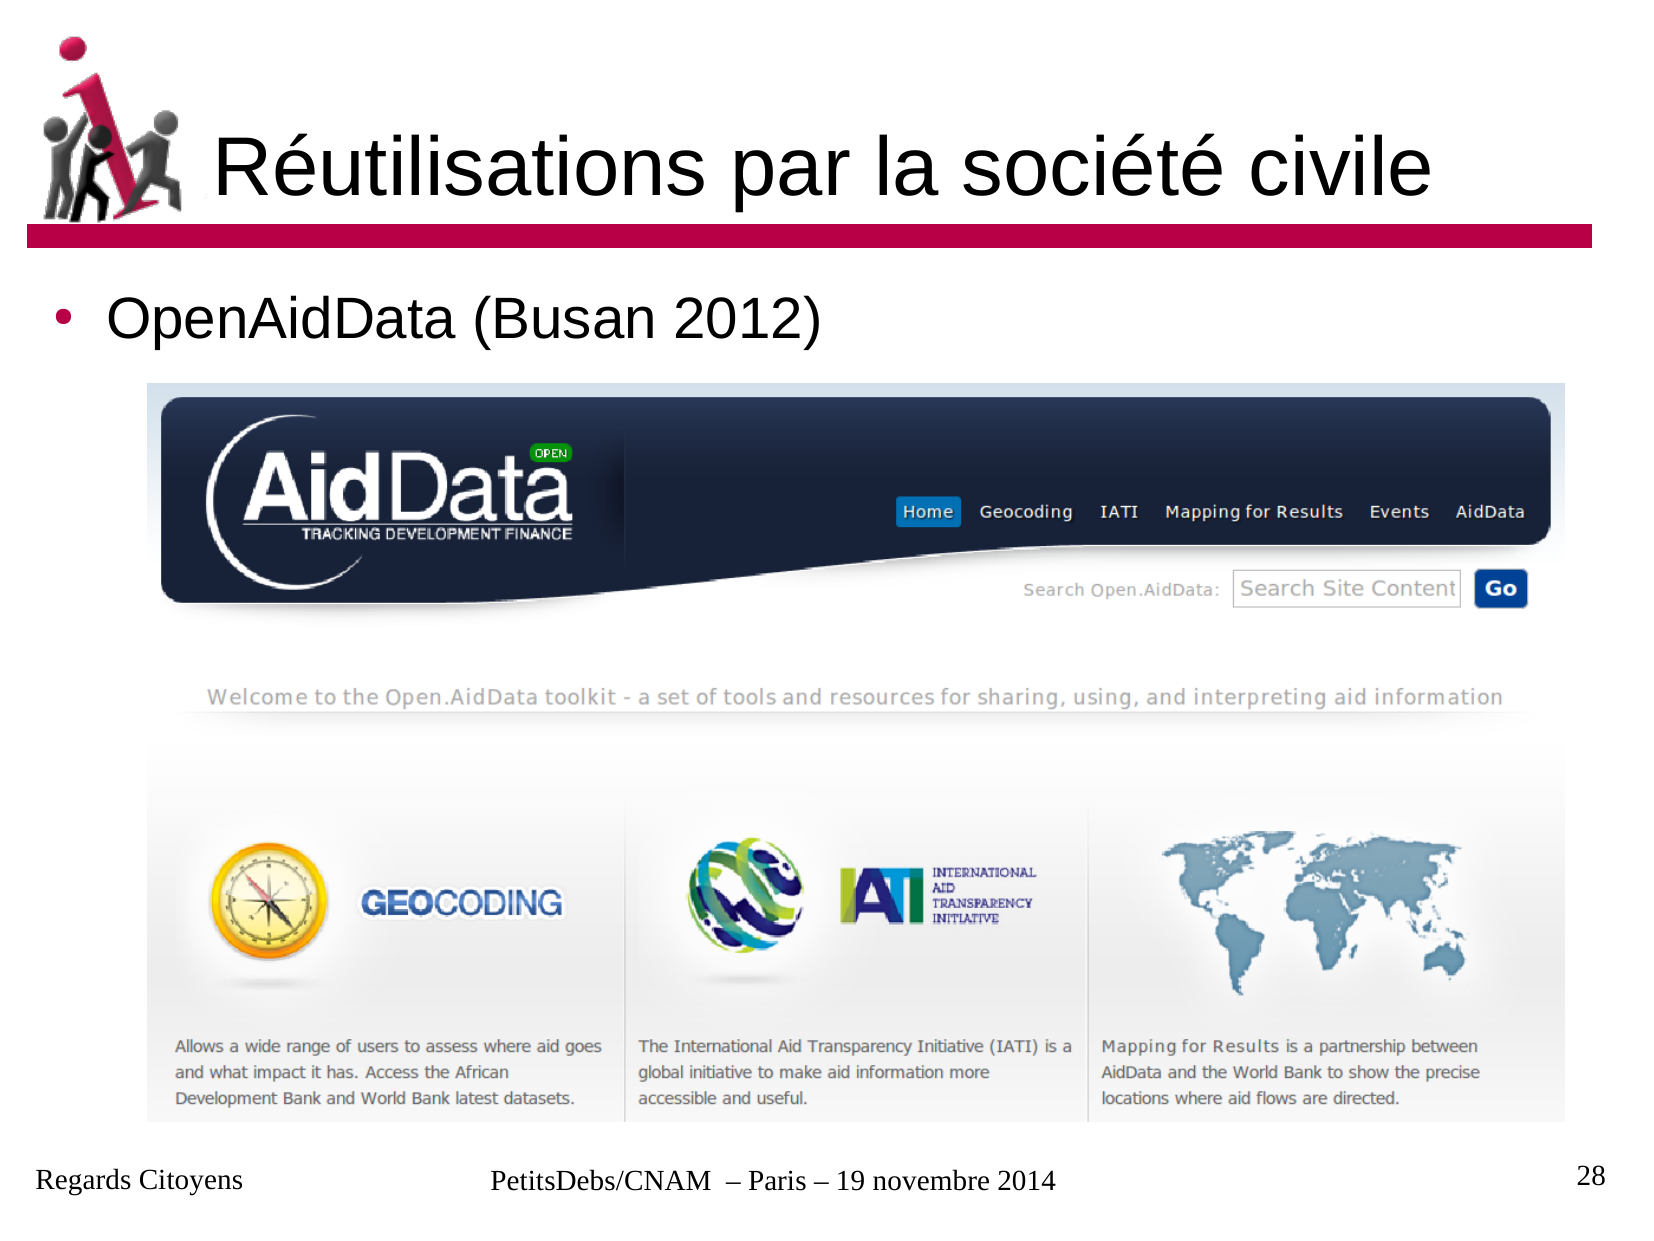

# Réutilisations par la société civile
OpenAidData (Busan 2012)
28